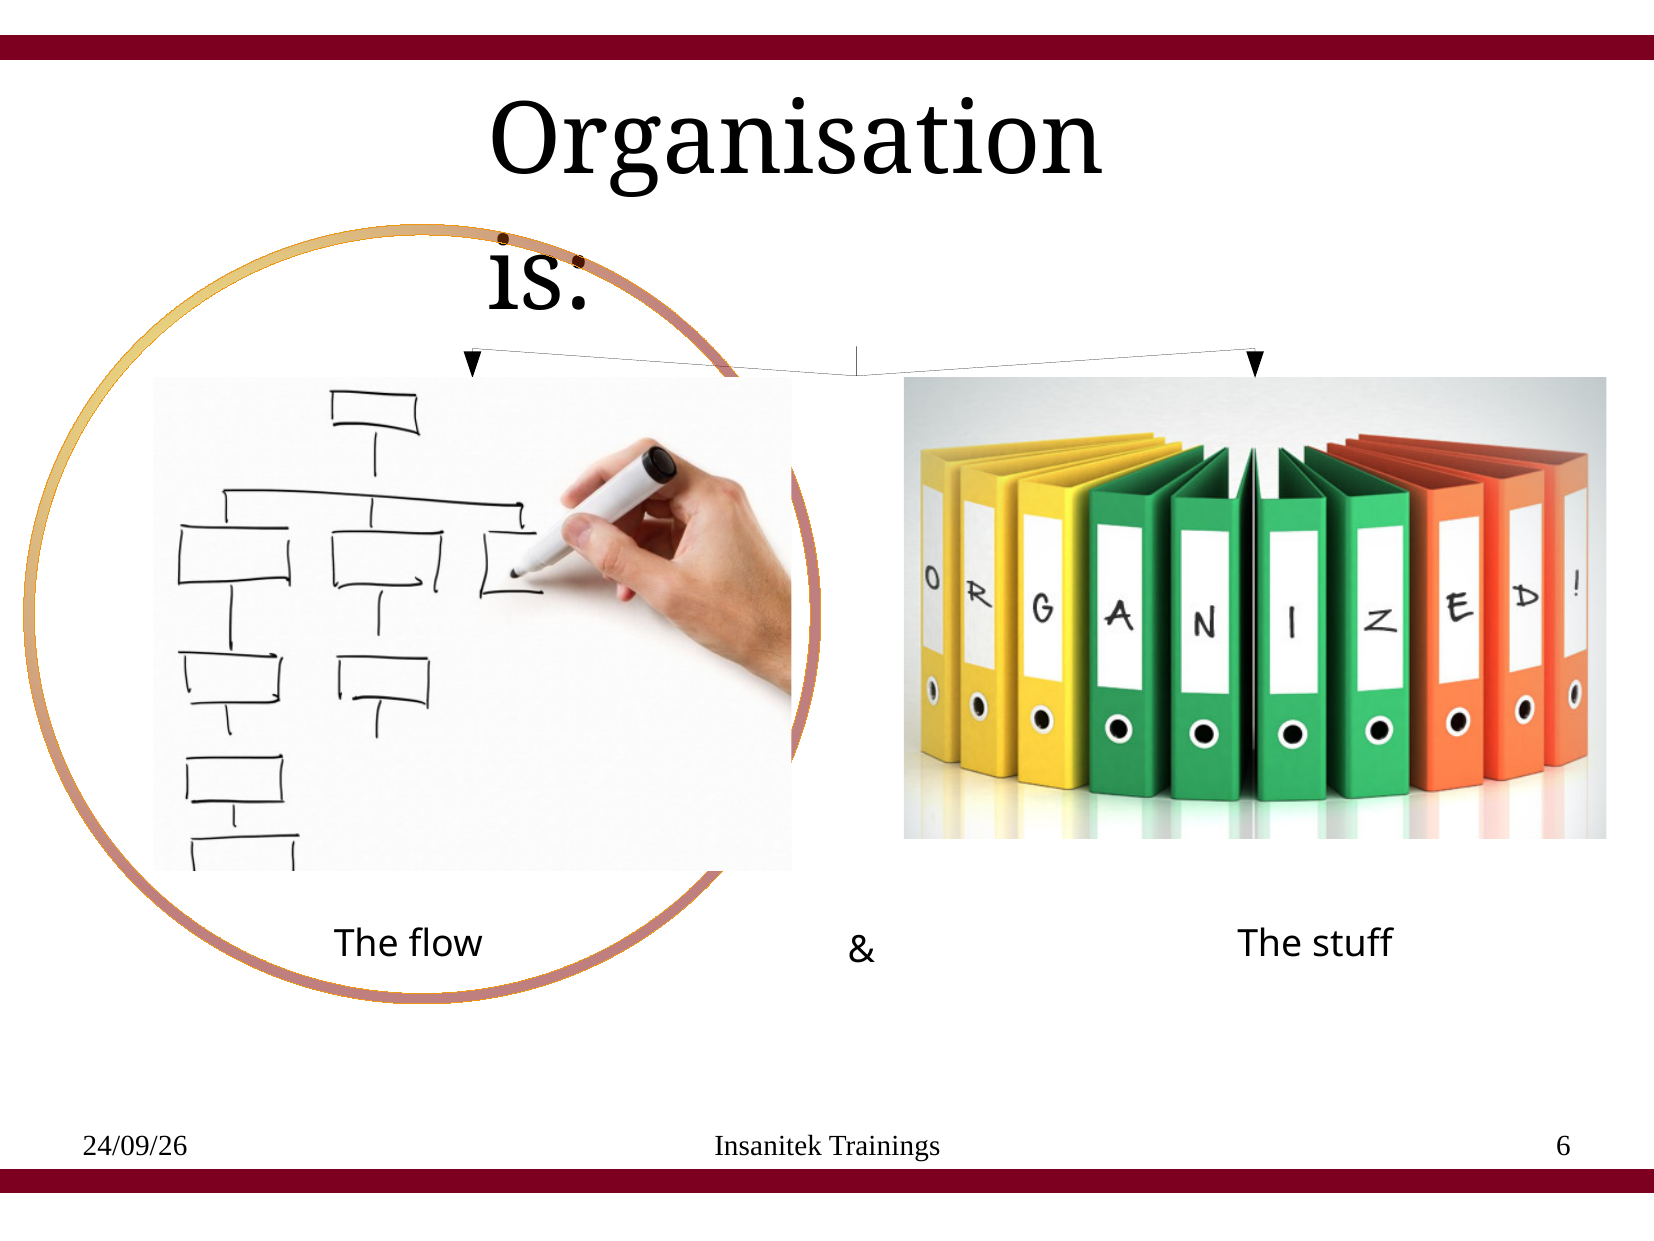

Organisation is:
The flow
The stuff
&
Insanitek Trainings
6